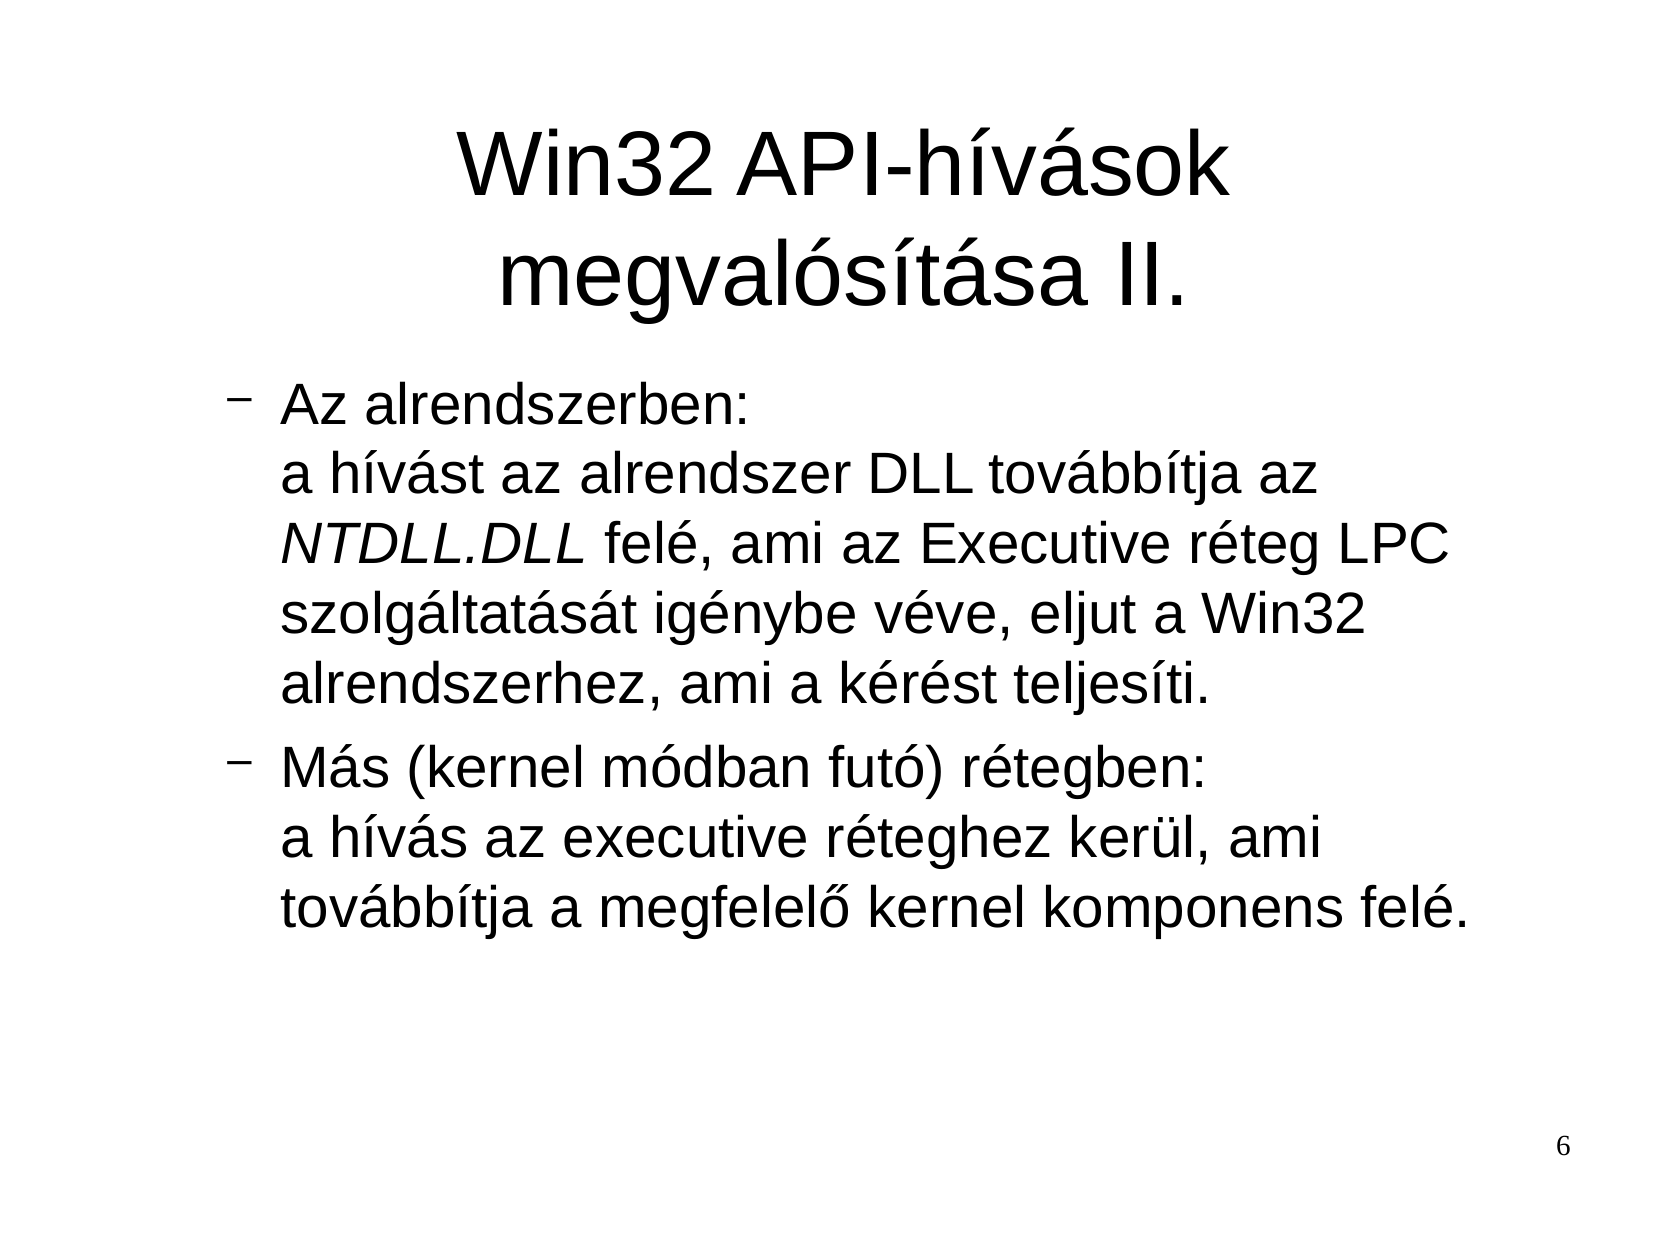

# Win32 API-hívások megvalósítása II.
Az alrendszerben:
a hívást az alrendszer DLL továbbítja az NTDLL.DLL felé, ami az Executive réteg LPC szolgáltatását igénybe véve, eljut a Win32 alrendszerhez, ami a kérést teljesíti.
Más (kernel módban futó) rétegben:
a hívás az executive réteghez kerül, ami továbbítja a megfelelő kernel komponens felé.
6